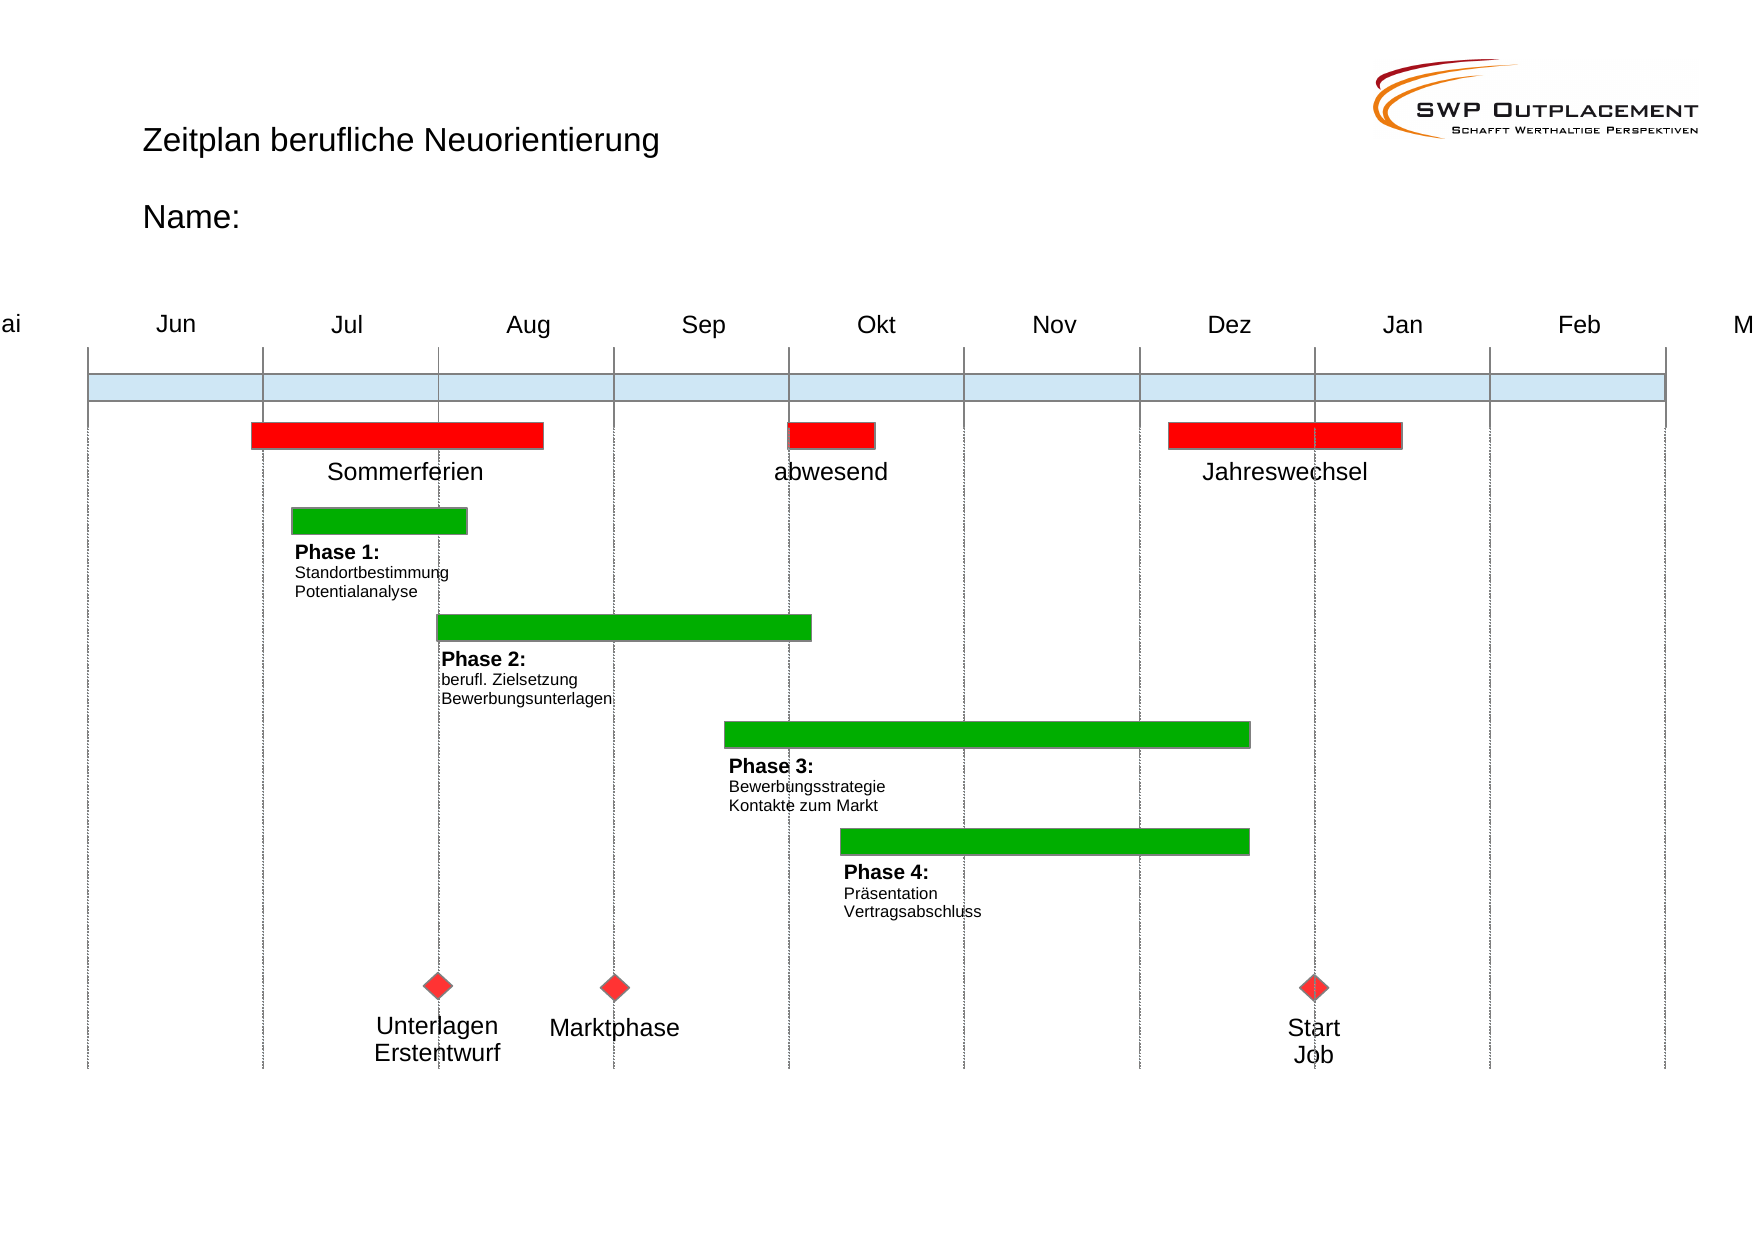

Zeitplan berufliche Neuorientierung
Name:
Nov
Dez
Jan
Feb
Mrz
Apr
Mai
Jun
Jul
Aug
Sep
Okt
Nov
Dez
Jan
Feb
Mrz
Apr
Mai
Jun
Sommerferien
abwesend
Jahreswechsel
Phase 1:
Standortbestimmung
Potentialanalyse
Phase 2:
berufl. Zielsetzung
Bewerbungsunterlagen
Phase 3:
Bewerbungsstrategie
Kontakte zum Markt
Phase 4:
Präsentation
Vertragsabschluss
Unterlagen
Erstentwurf
Marktphase
Start
Job